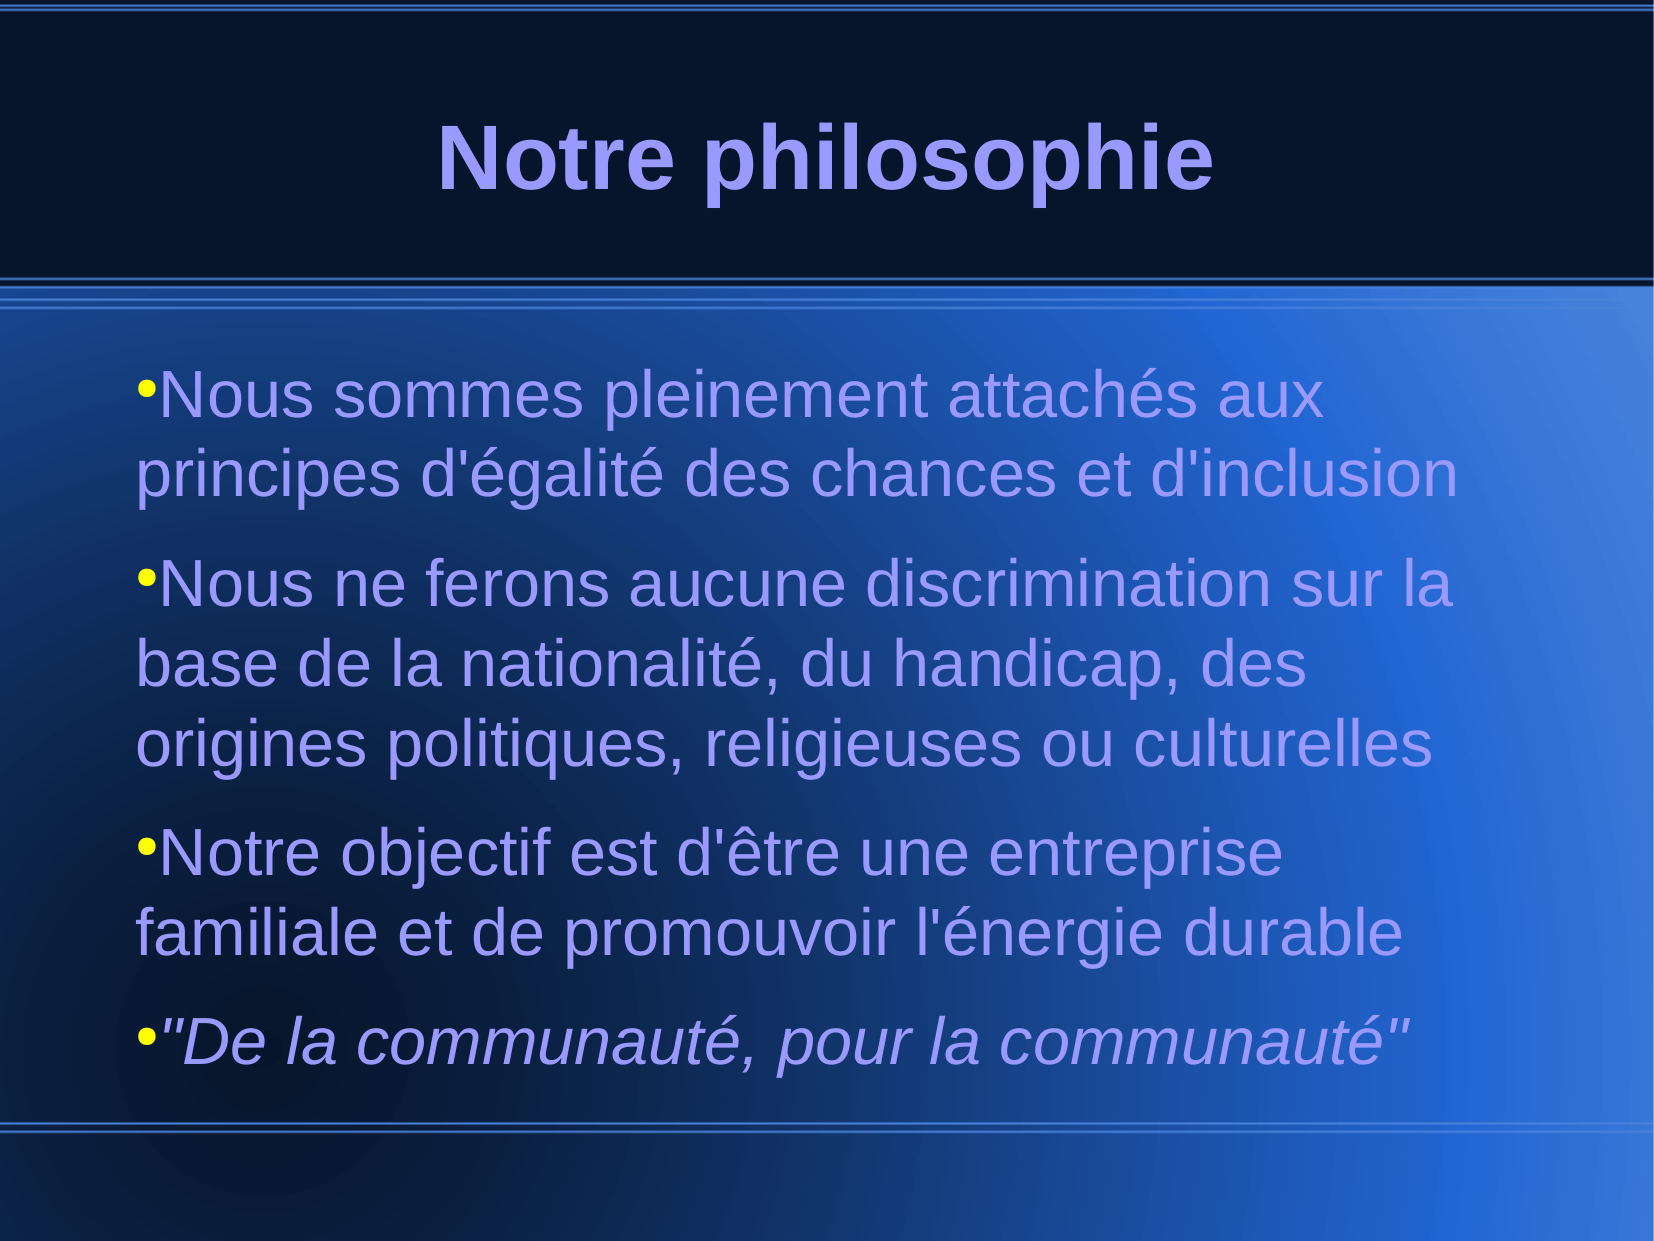

# Notre philosophie
Nous sommes pleinement attachés aux principes d'égalité des chances et d'inclusion
Nous ne ferons aucune discrimination sur la base de la nationalité, du handicap, des origines politiques, religieuses ou culturelles
Notre objectif est d'être une entreprise familiale et de promouvoir l'énergie durable
"De la communauté, pour la communauté"